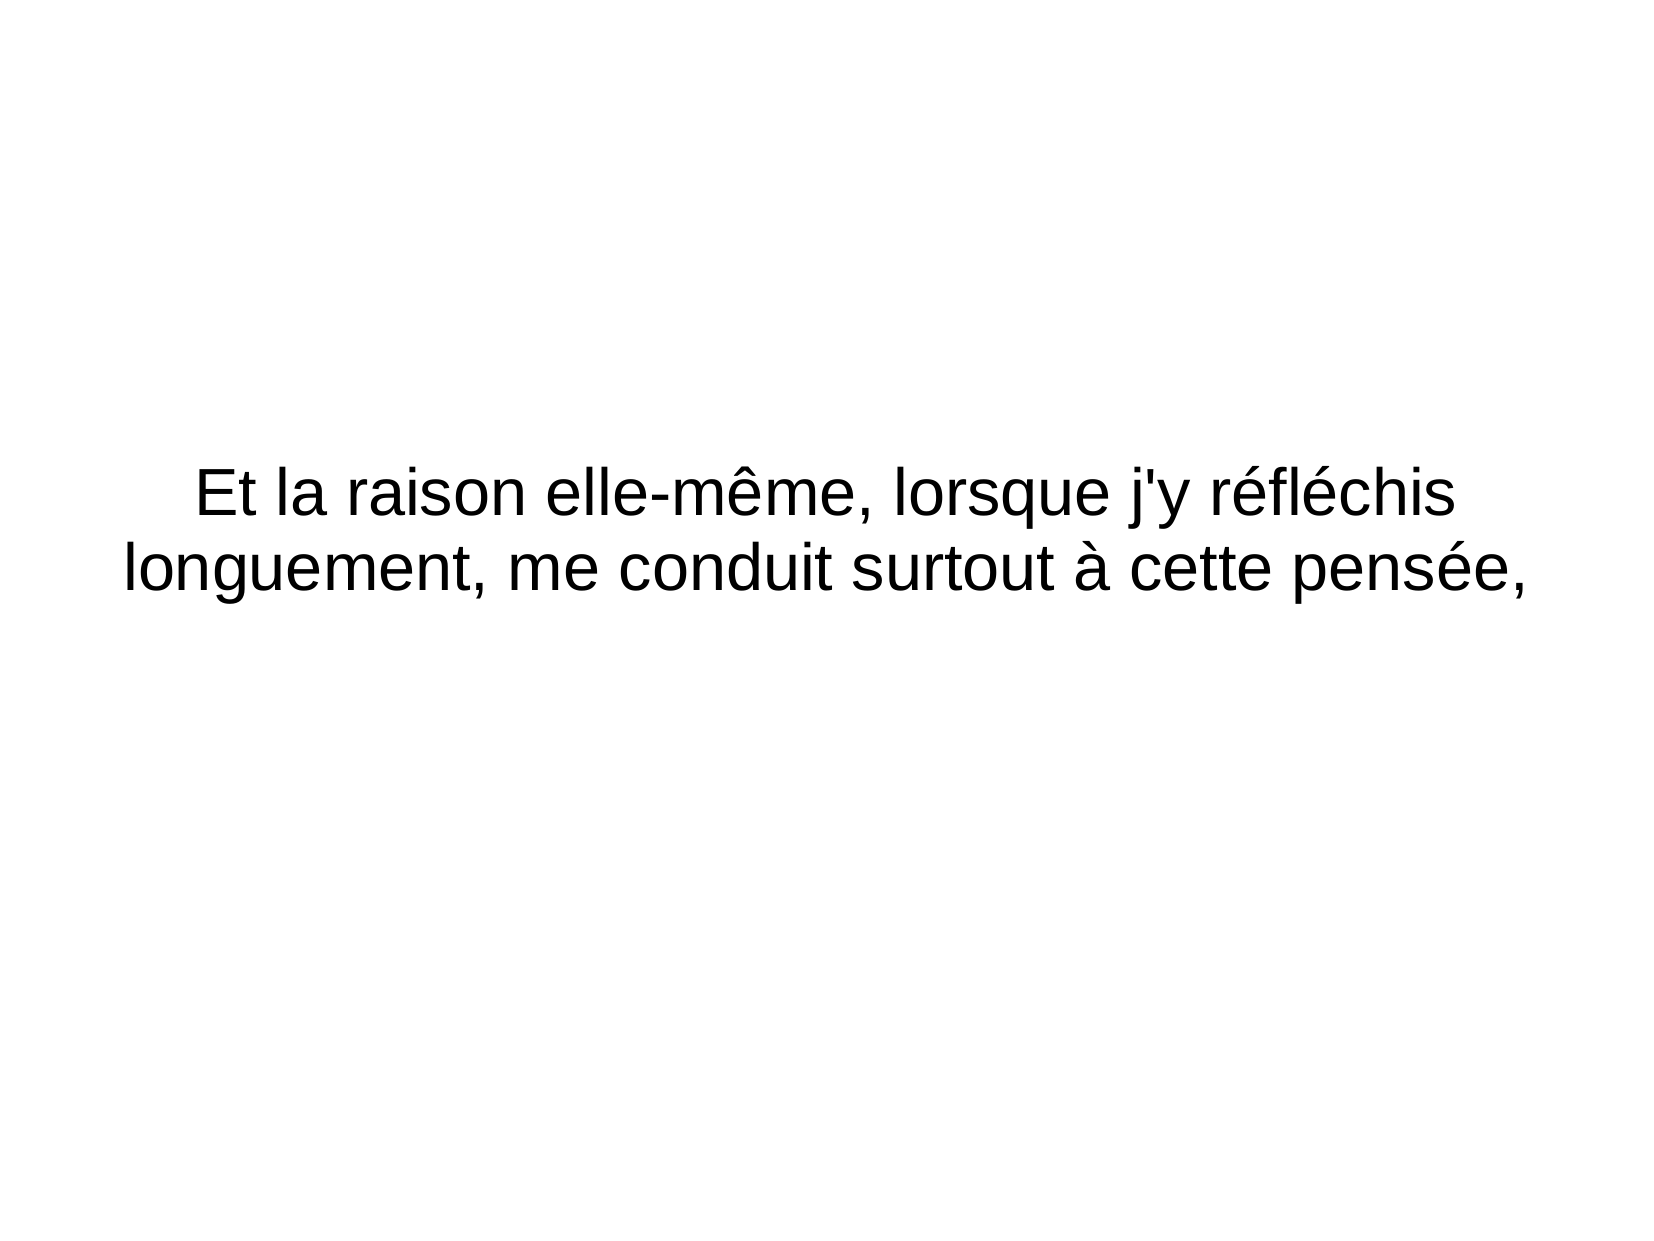

# Et la raison elle-même, lorsque j'y réfléchis longuement, me conduit surtout à cette pensée,